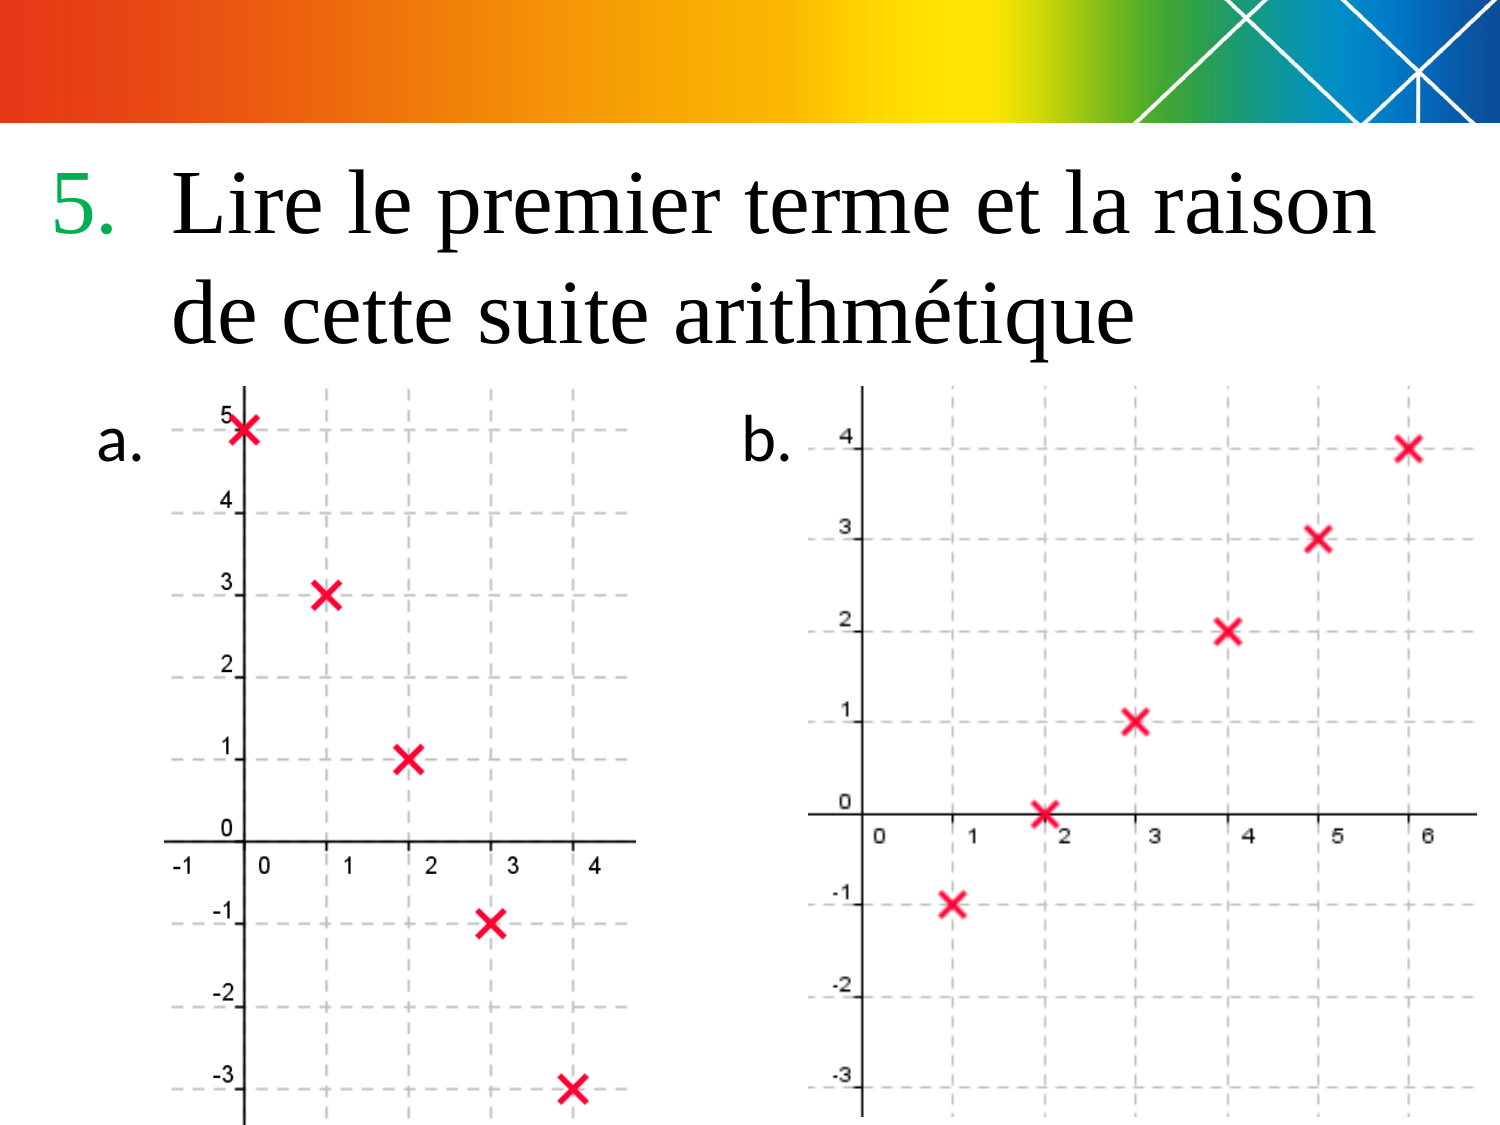

# Lire le premier terme et la raison de cette suite arithmétique
a.
b.